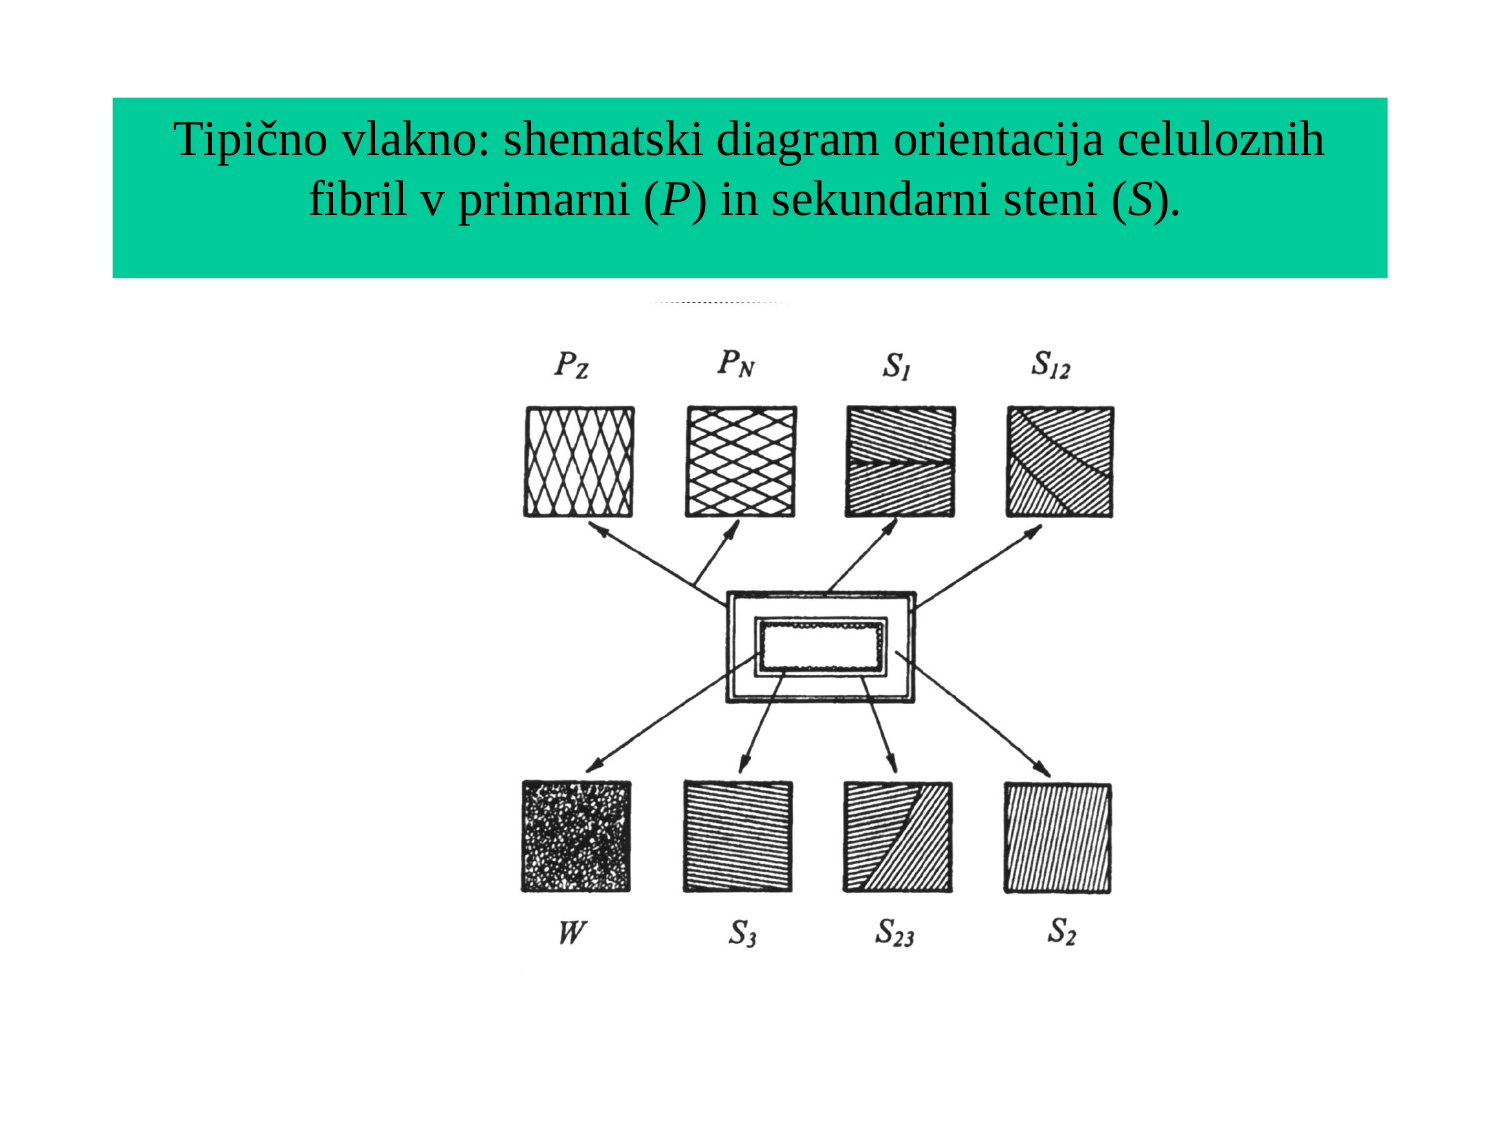

# Tipično vlakno: shematski diagram orientacija celuloznih fibril v primarni (P) in sekundarni steni (S).